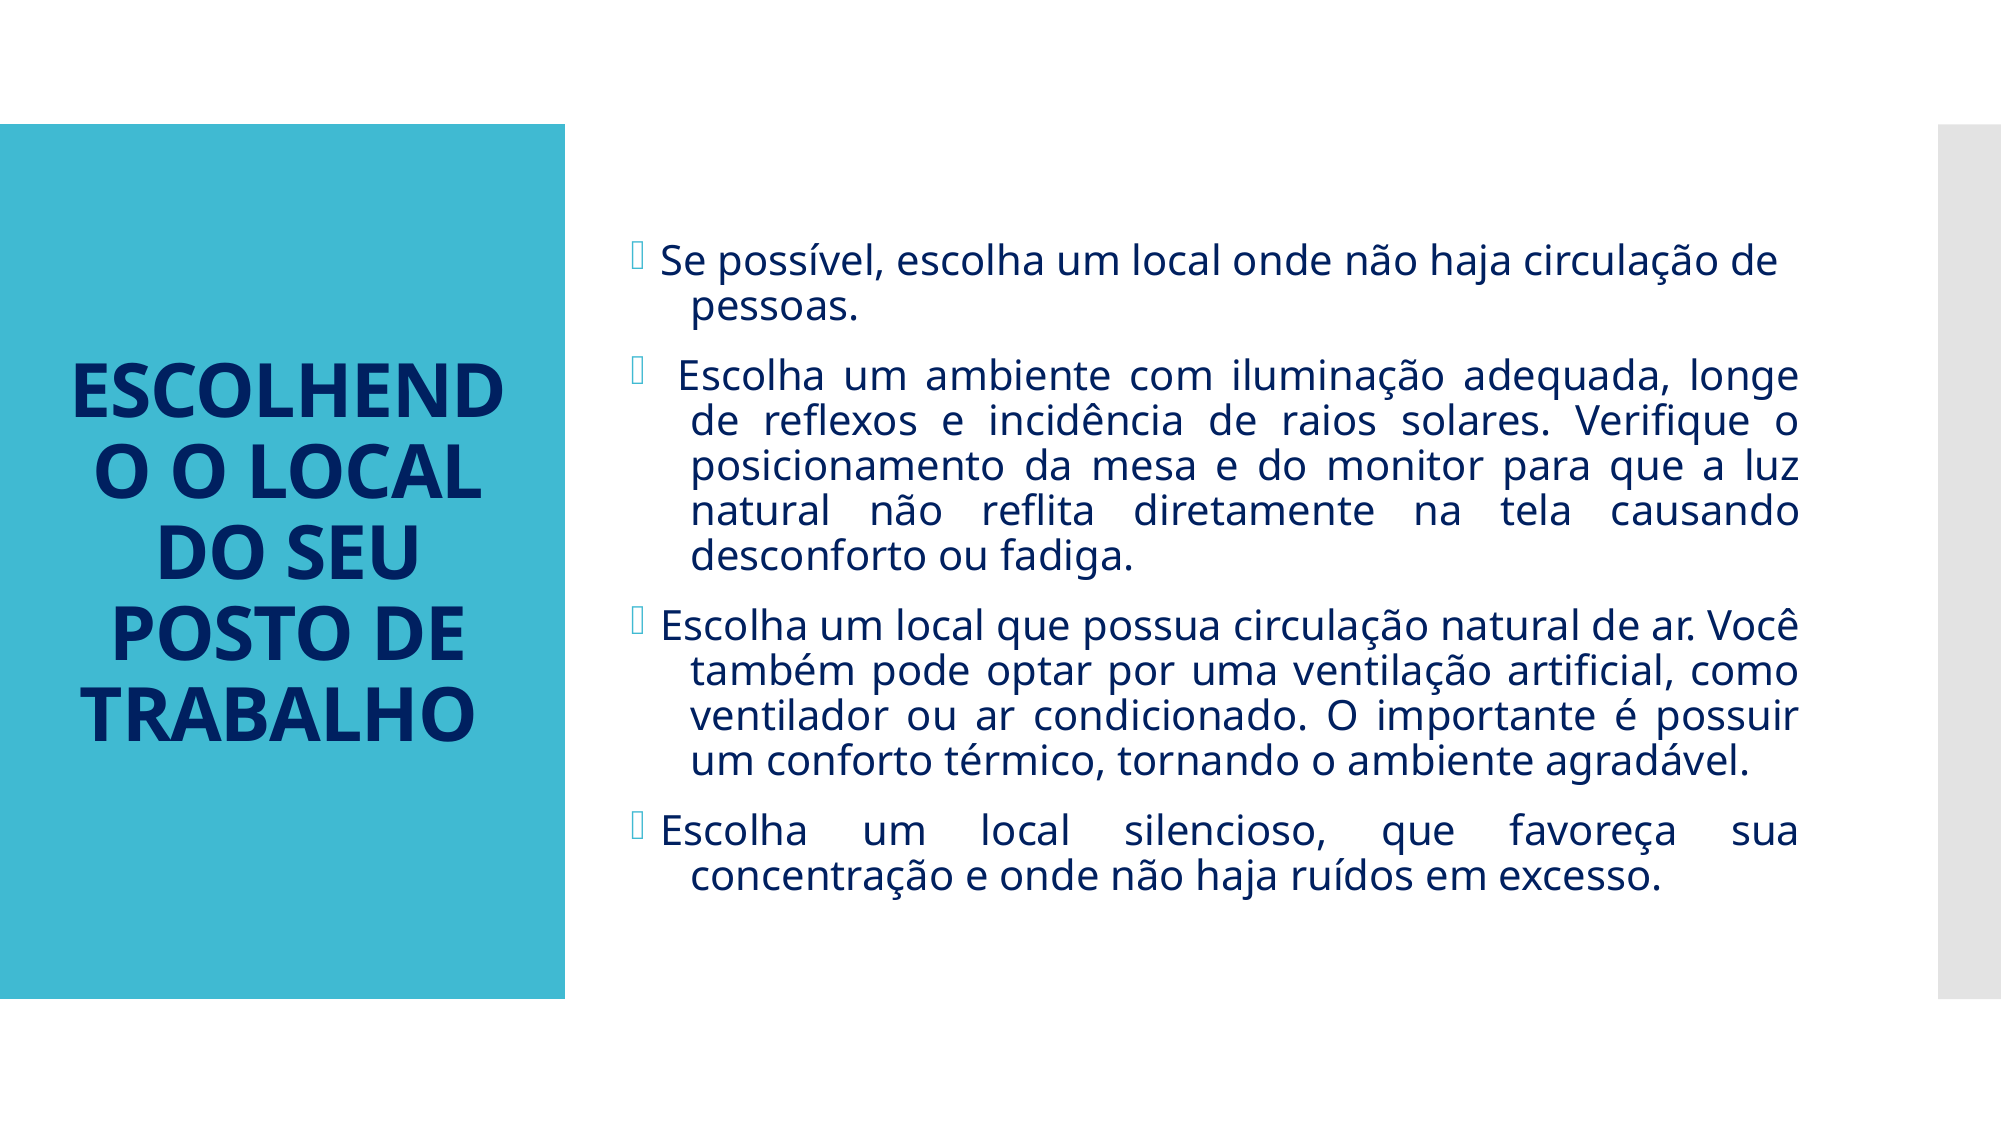

Se possível, escolha um local onde não haja circulação de pessoas.
 Escolha um ambiente com iluminação adequada, longe de reflexos e incidência de raios solares. Verifique o posicionamento da mesa e do monitor para que a luz natural não reflita diretamente na tela causando desconforto ou fadiga.
Escolha um local que possua circulação natural de ar. Você também pode optar por uma ventilação artificial, como ventilador ou ar condicionado. O importante é possuir um conforto térmico, tornando o ambiente agradável.
Escolha um local silencioso, que favoreça sua concentração e onde não haja ruídos em excesso.
# ESCOLHENDO O LOCAL DO SEU POSTO DE TRABALHO